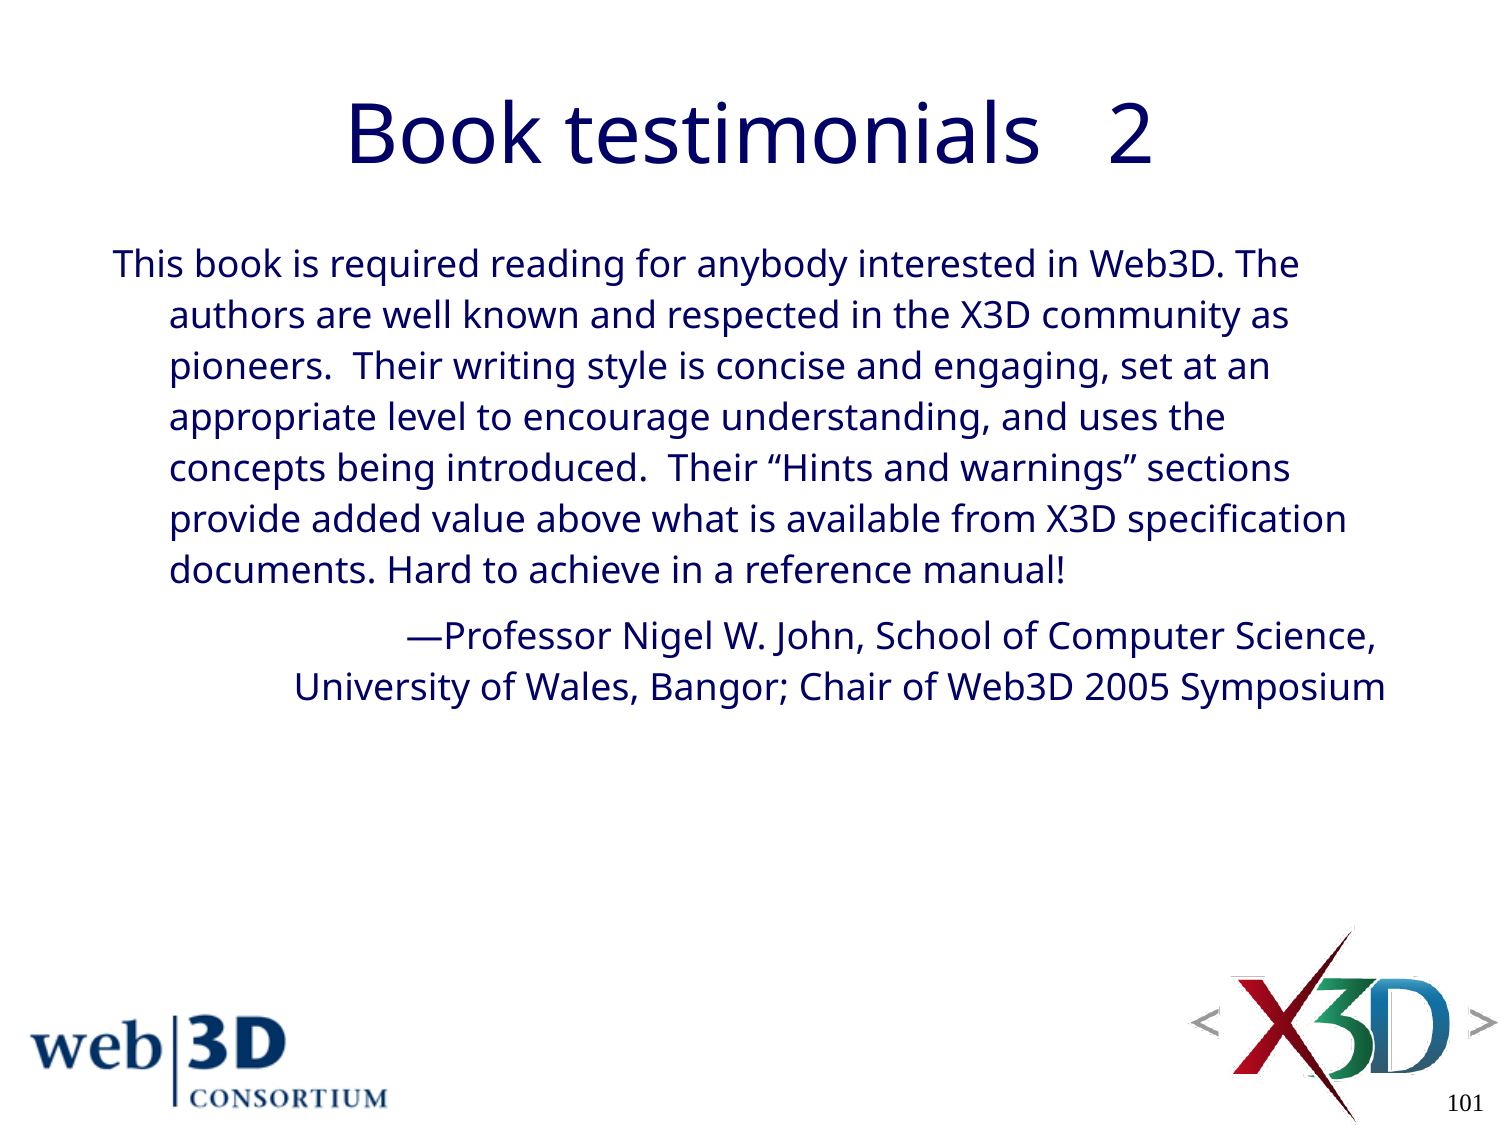

# Book testimonials 2
This book is required reading for anybody interested in Web3D. The authors are well known and respected in the X3D community as pioneers. Their writing style is concise and engaging, set at an appropriate level to encourage understanding, and uses the concepts being introduced. Their “Hints and warnings” sections provide added value above what is available from X3D specification documents. Hard to achieve in a reference manual!
—Professor Nigel W. John, School of Computer Science,
University of Wales, Bangor; Chair of Web3D 2005 Symposium